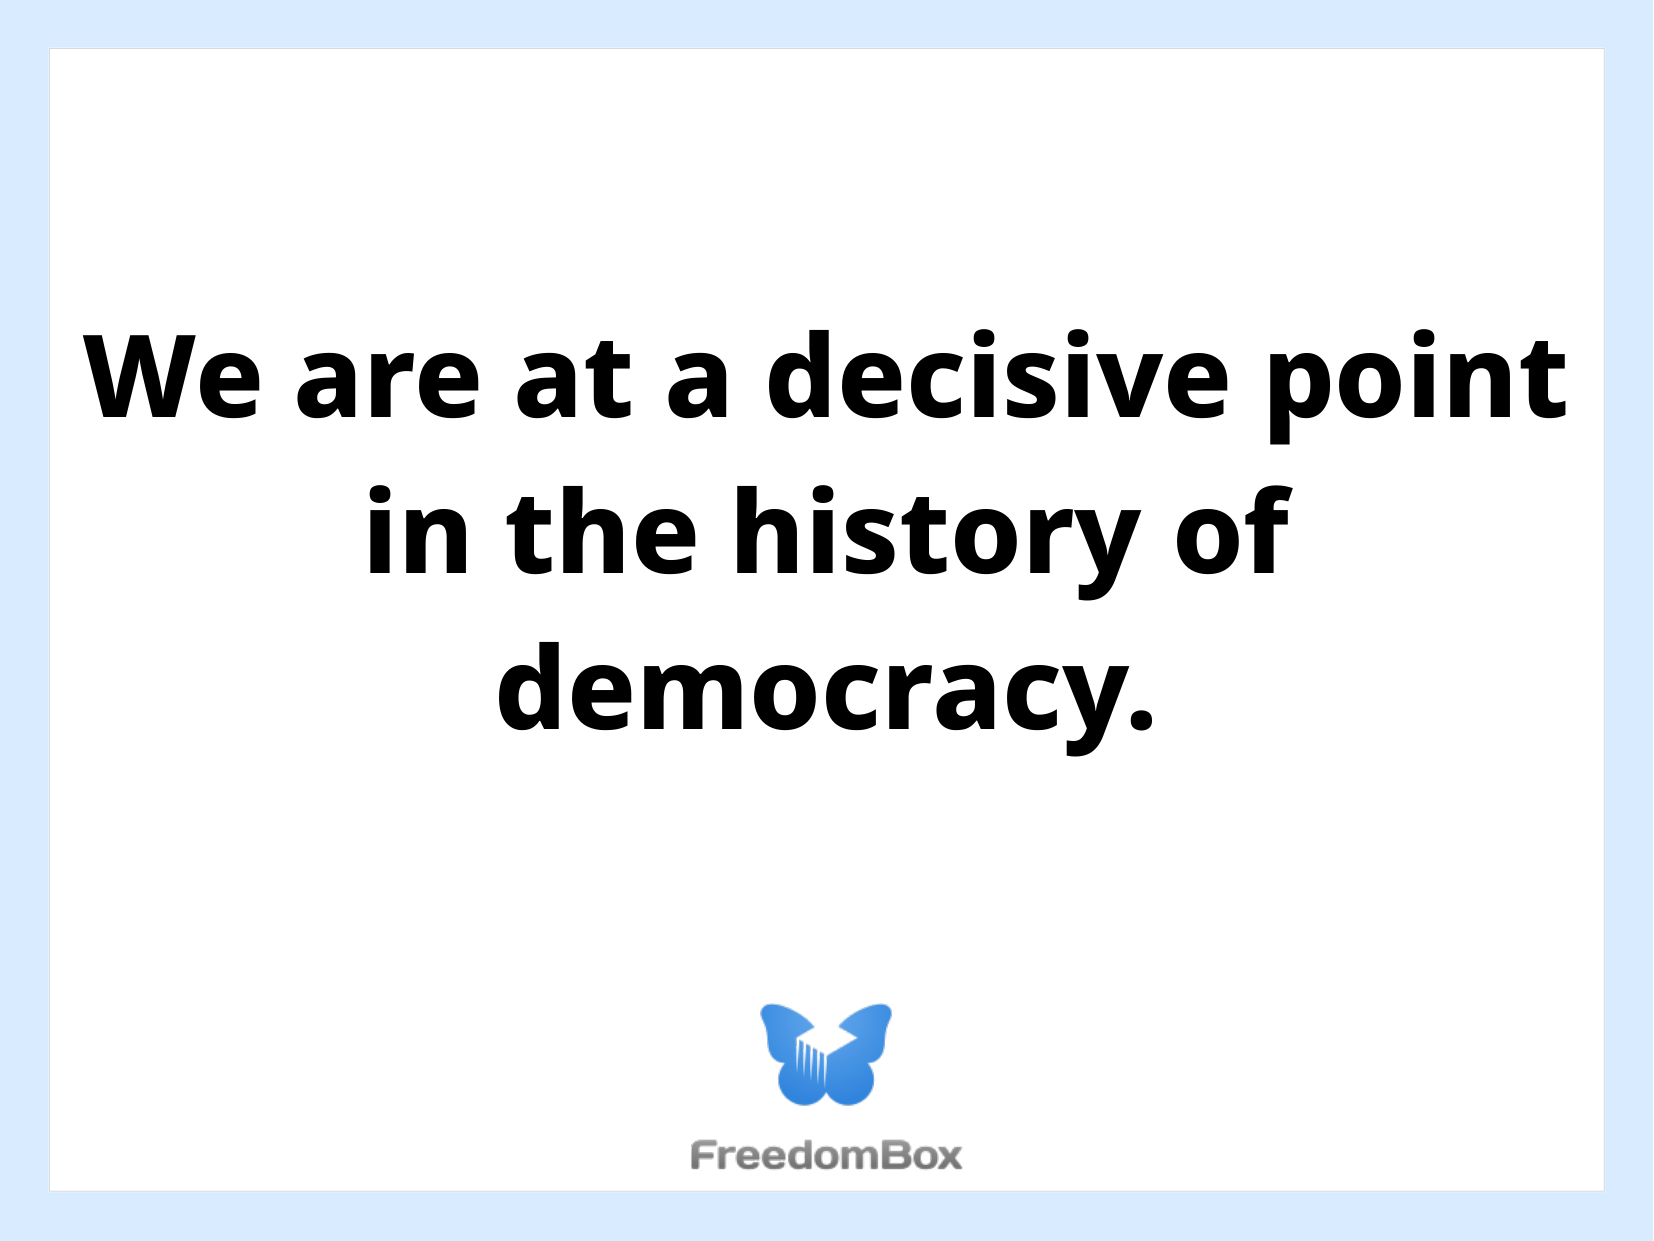

# We are at a decisive point in the history of democracy.